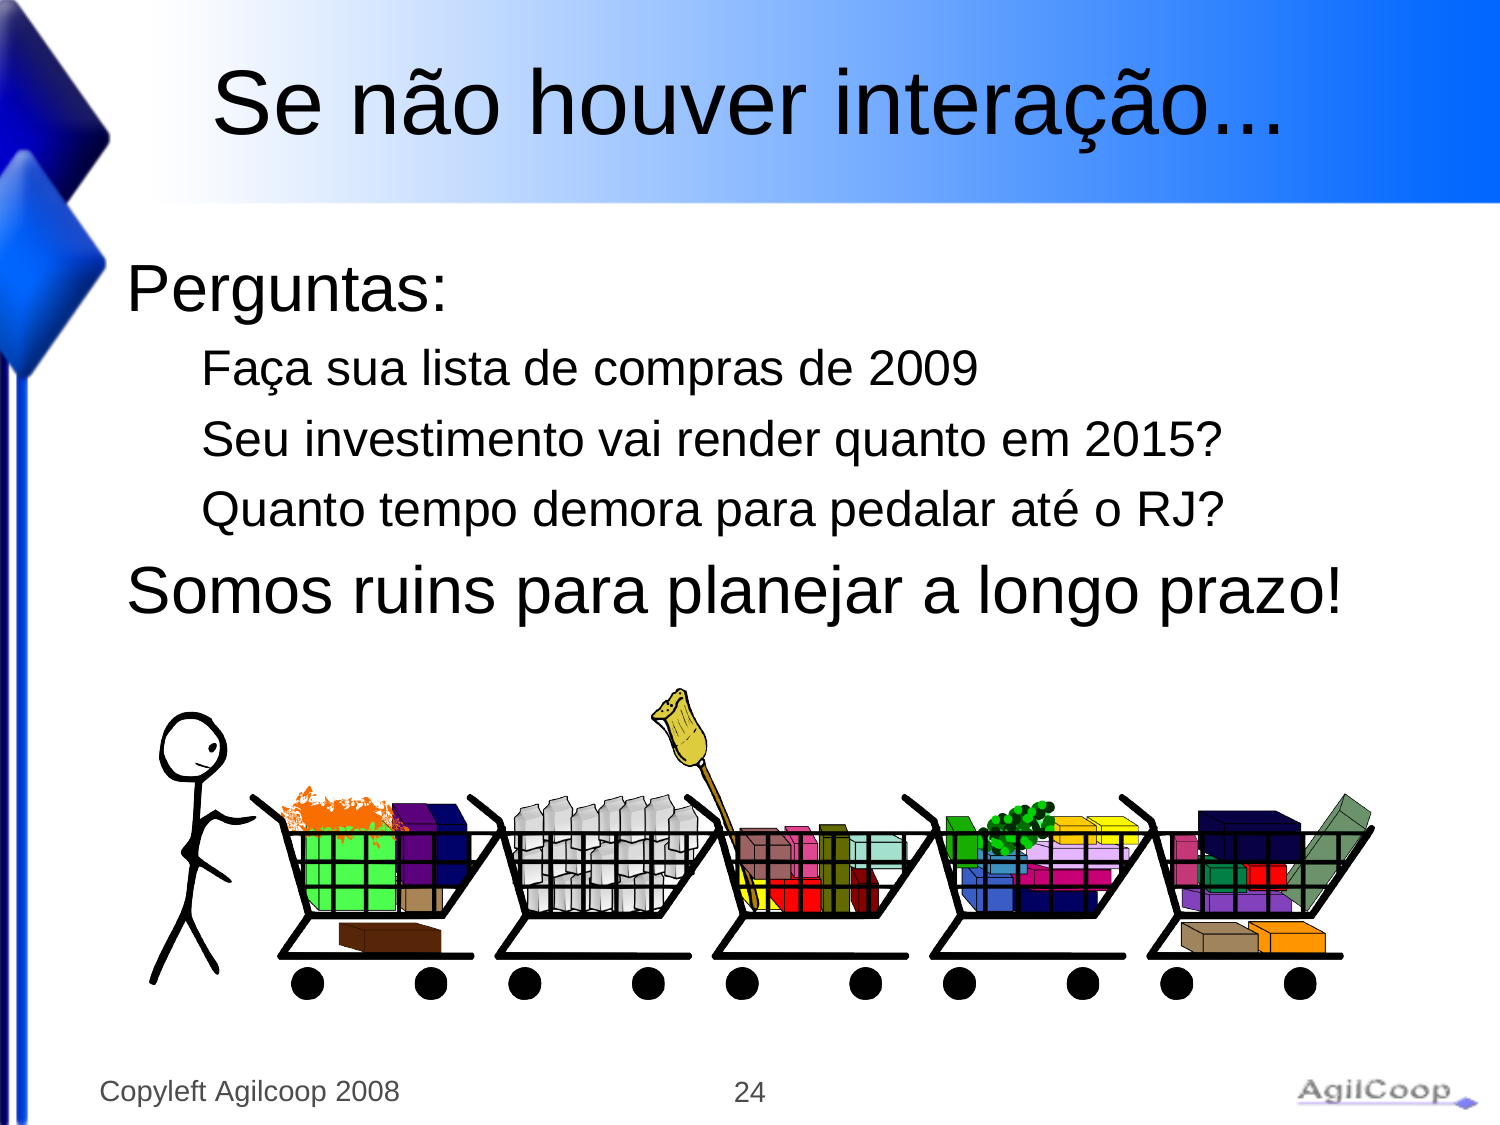

# Se não houver interação...
Perguntas:
Faça sua lista de compras de 2009
Seu investimento vai render quanto em 2015?
Quanto tempo demora para pedalar até o RJ?
Somos ruins para planejar a longo prazo!
24